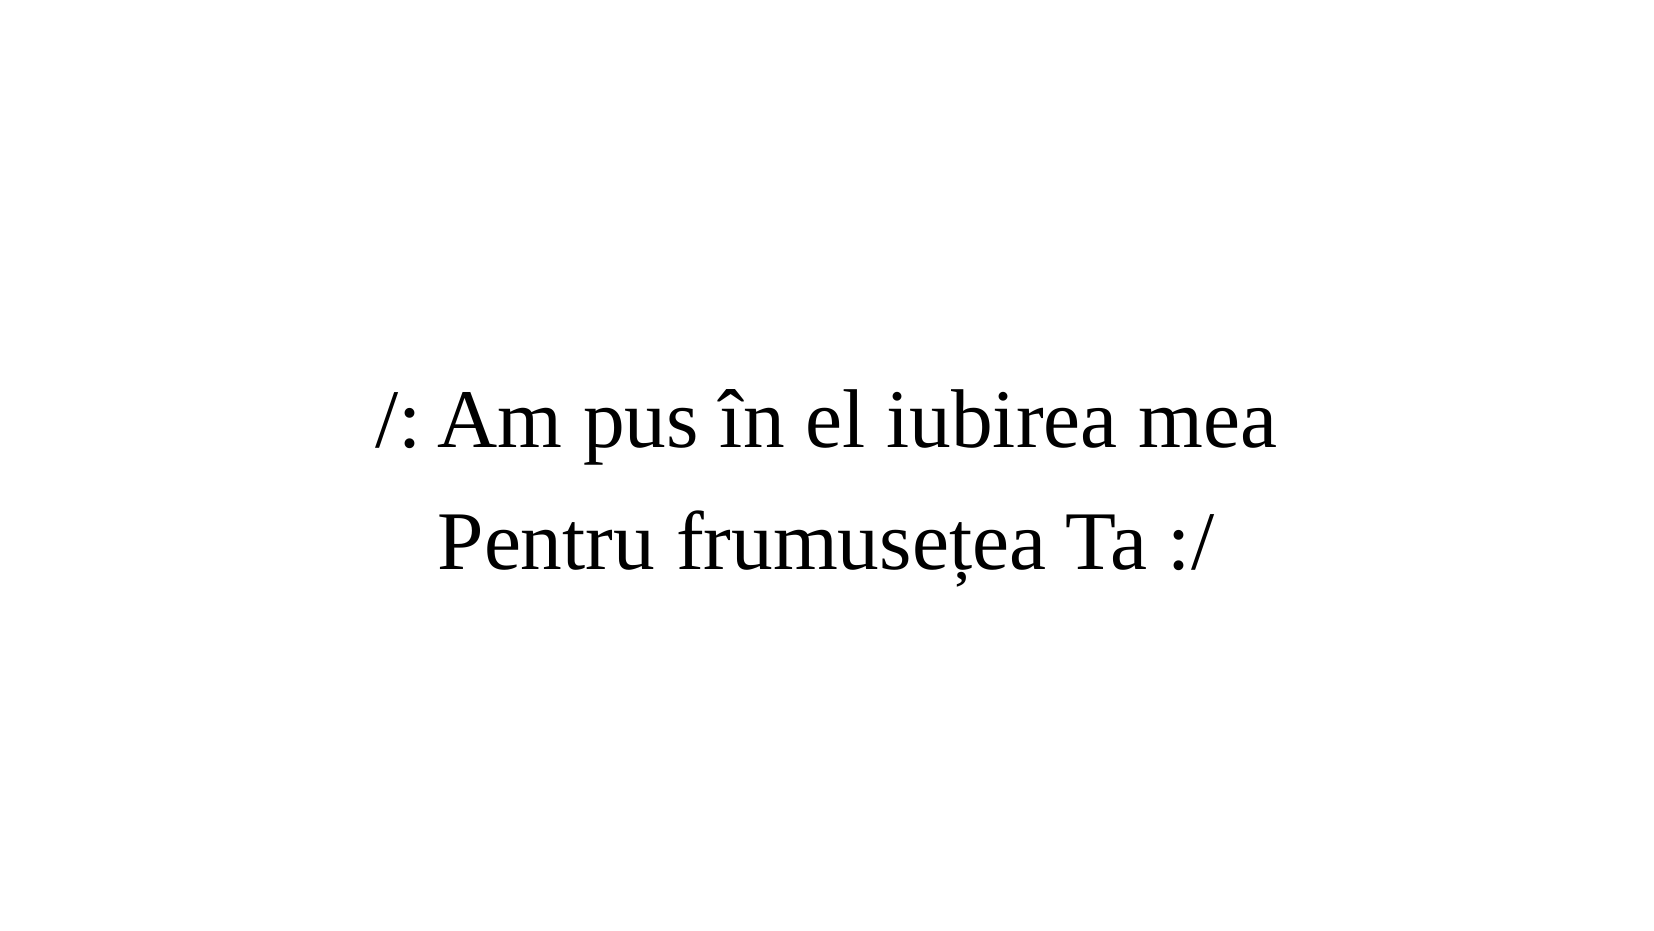

# /: Am pus în el iubirea mea
Pentru frumusețea Ta :/